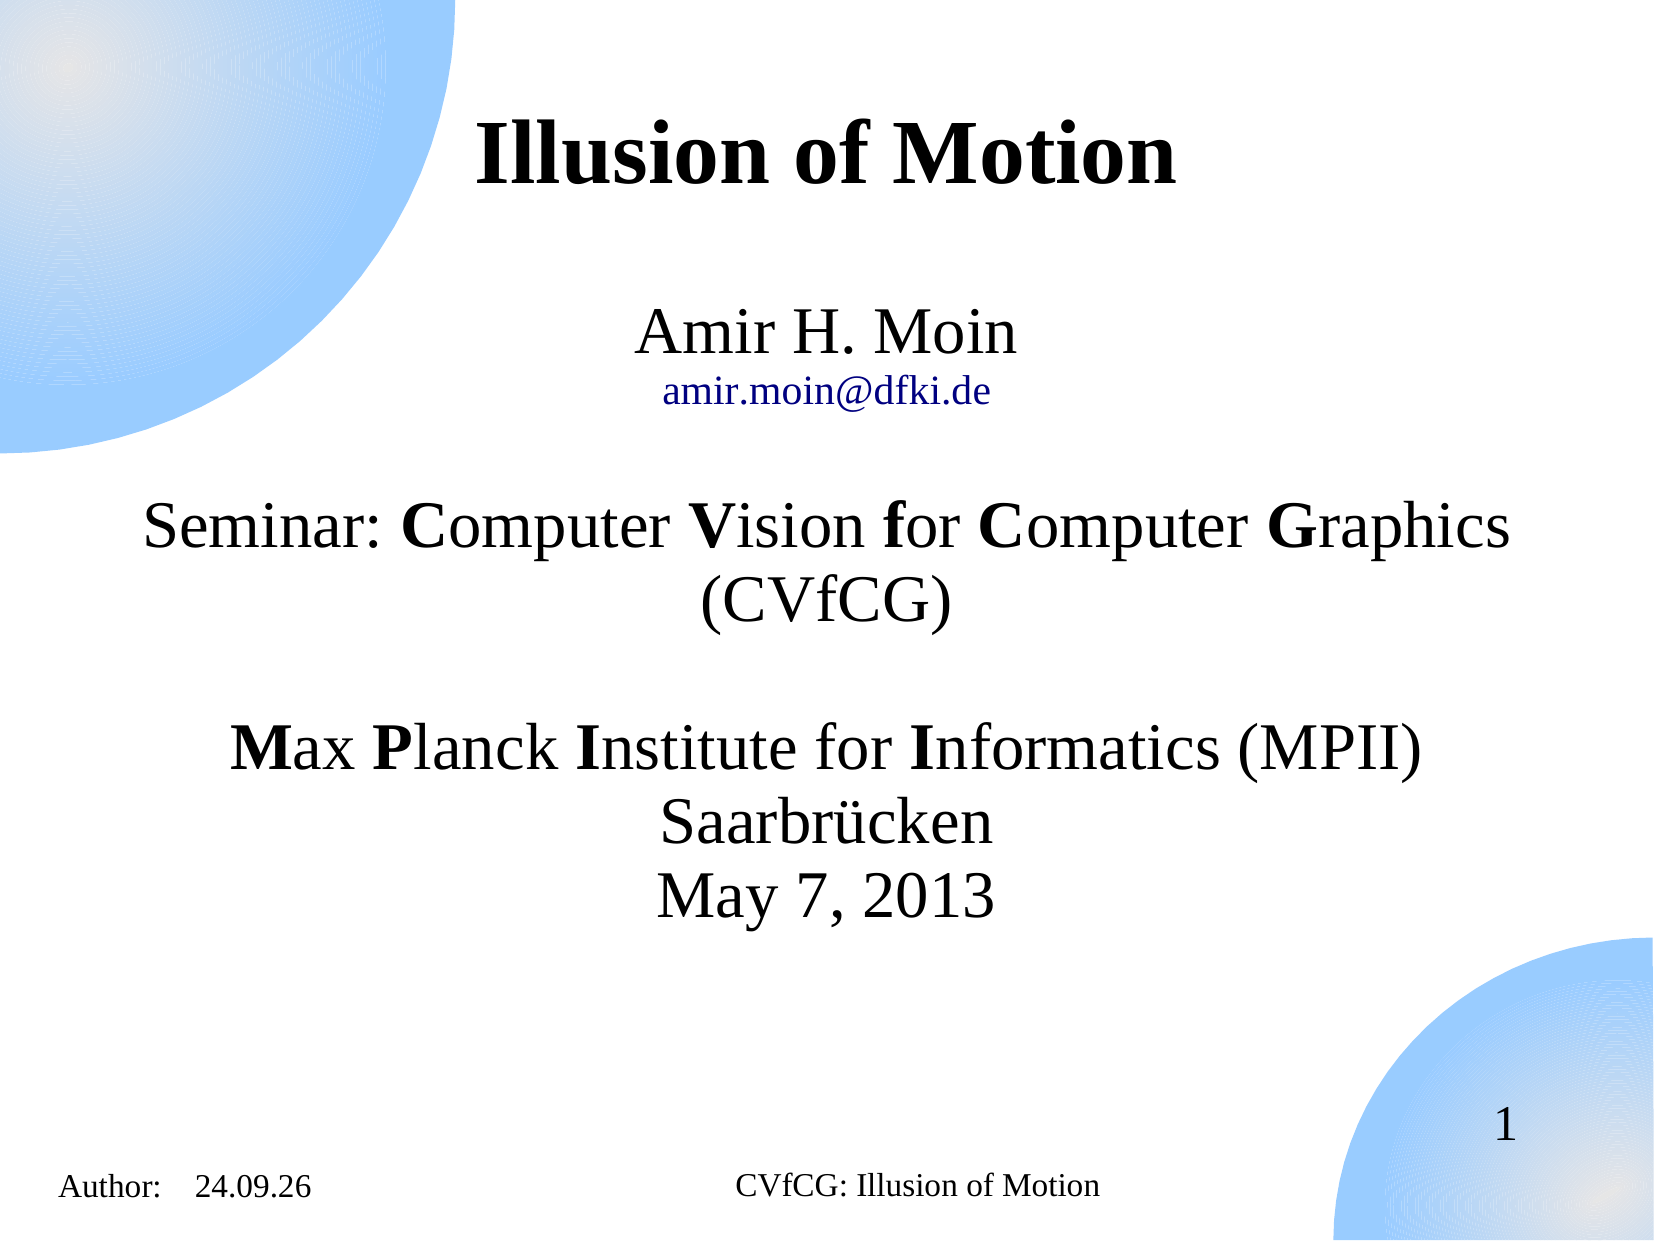

# Illusion of Motion
Amir H. Moin
amir.moin@dfki.de
Seminar: Computer Vision for Computer Graphics
(CVfCG)
Max Planck Institute for Informatics (MPII)
Saarbrücken
May 7, 2013
CVfCG: Illusion of Motion